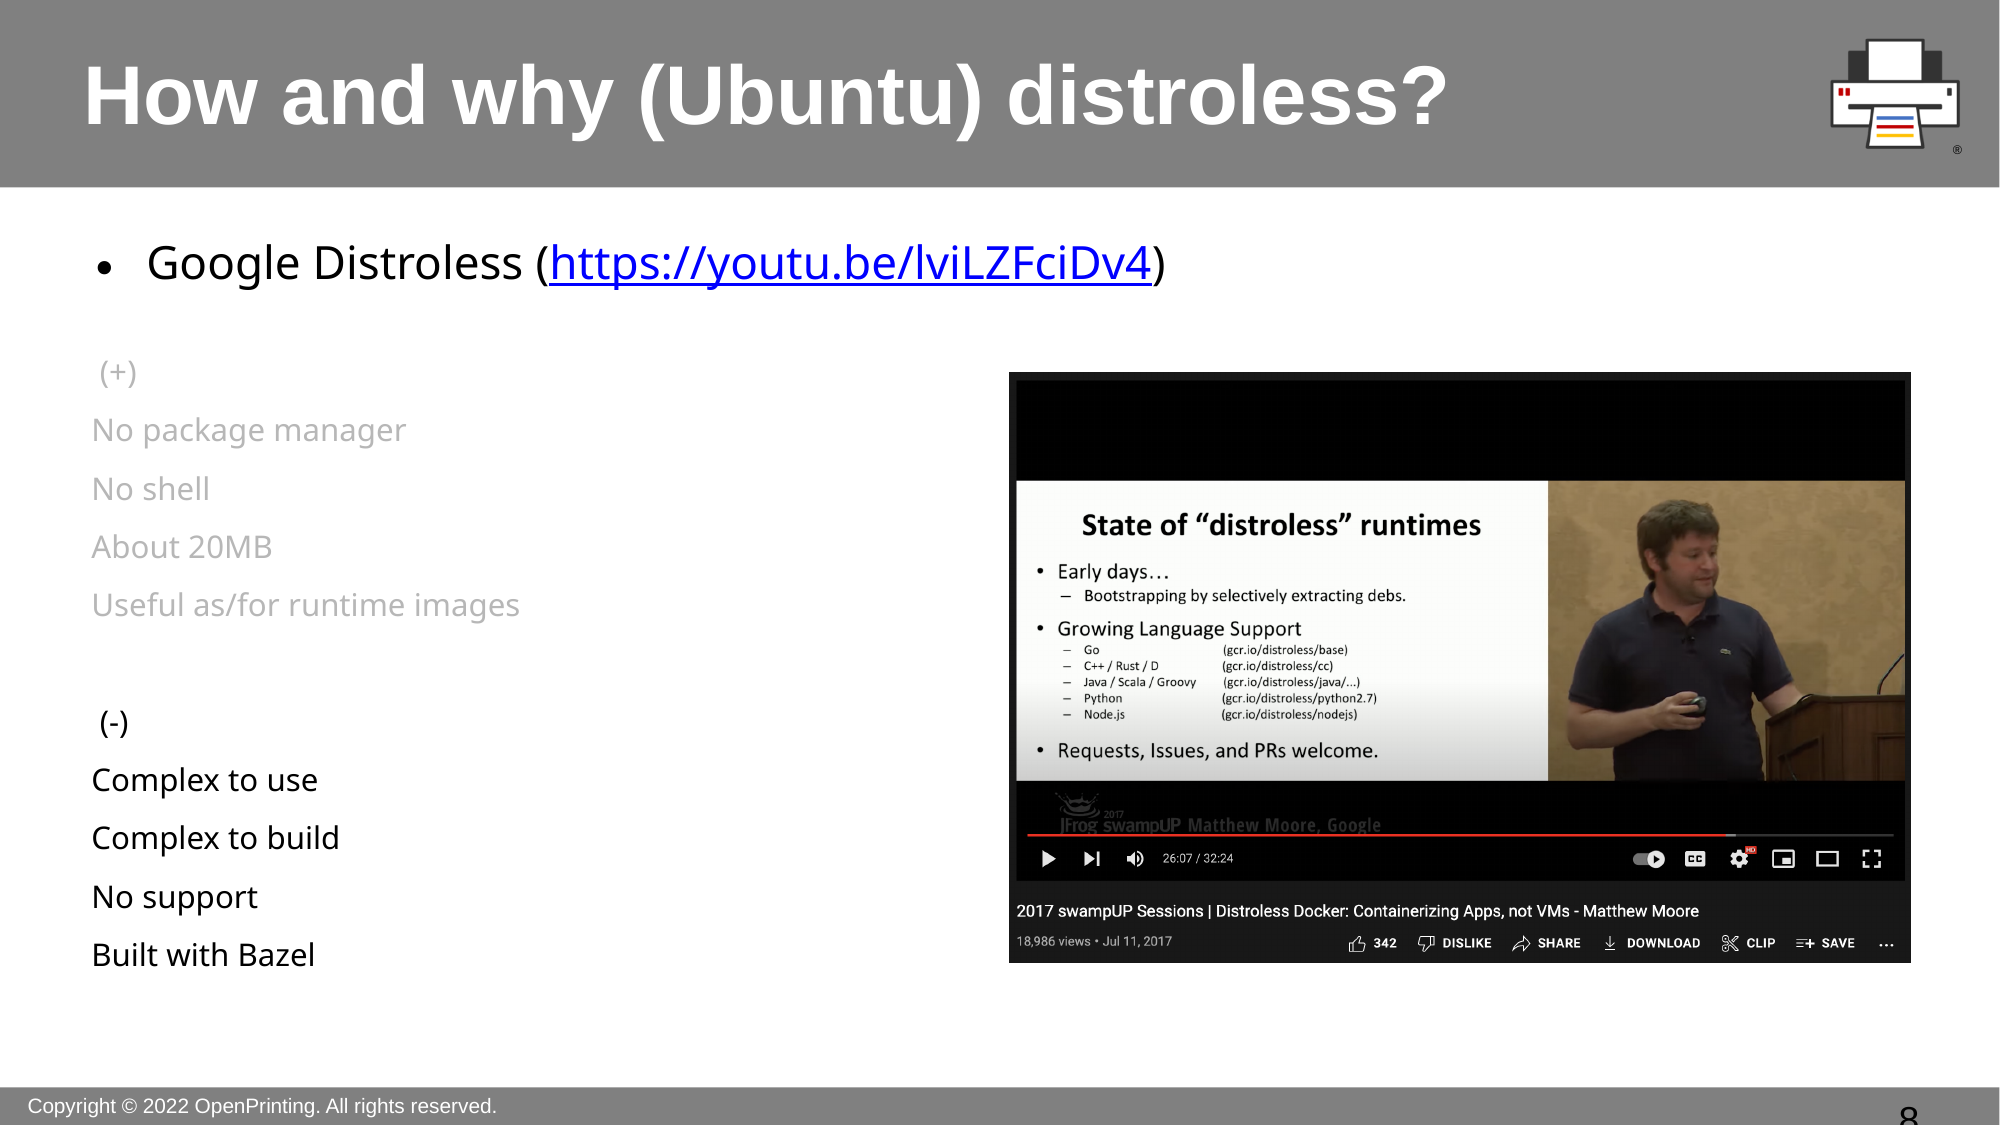

How and why (Ubuntu) distroless?
Google Distroless (https://youtu.be/lviLZFciDv4)
 (+)
 No package manager
 No shell
 About 20MB
 Useful as/for runtime images
 (-)
 Complex to use
 Complex to build
 No support
 Built with Bazel